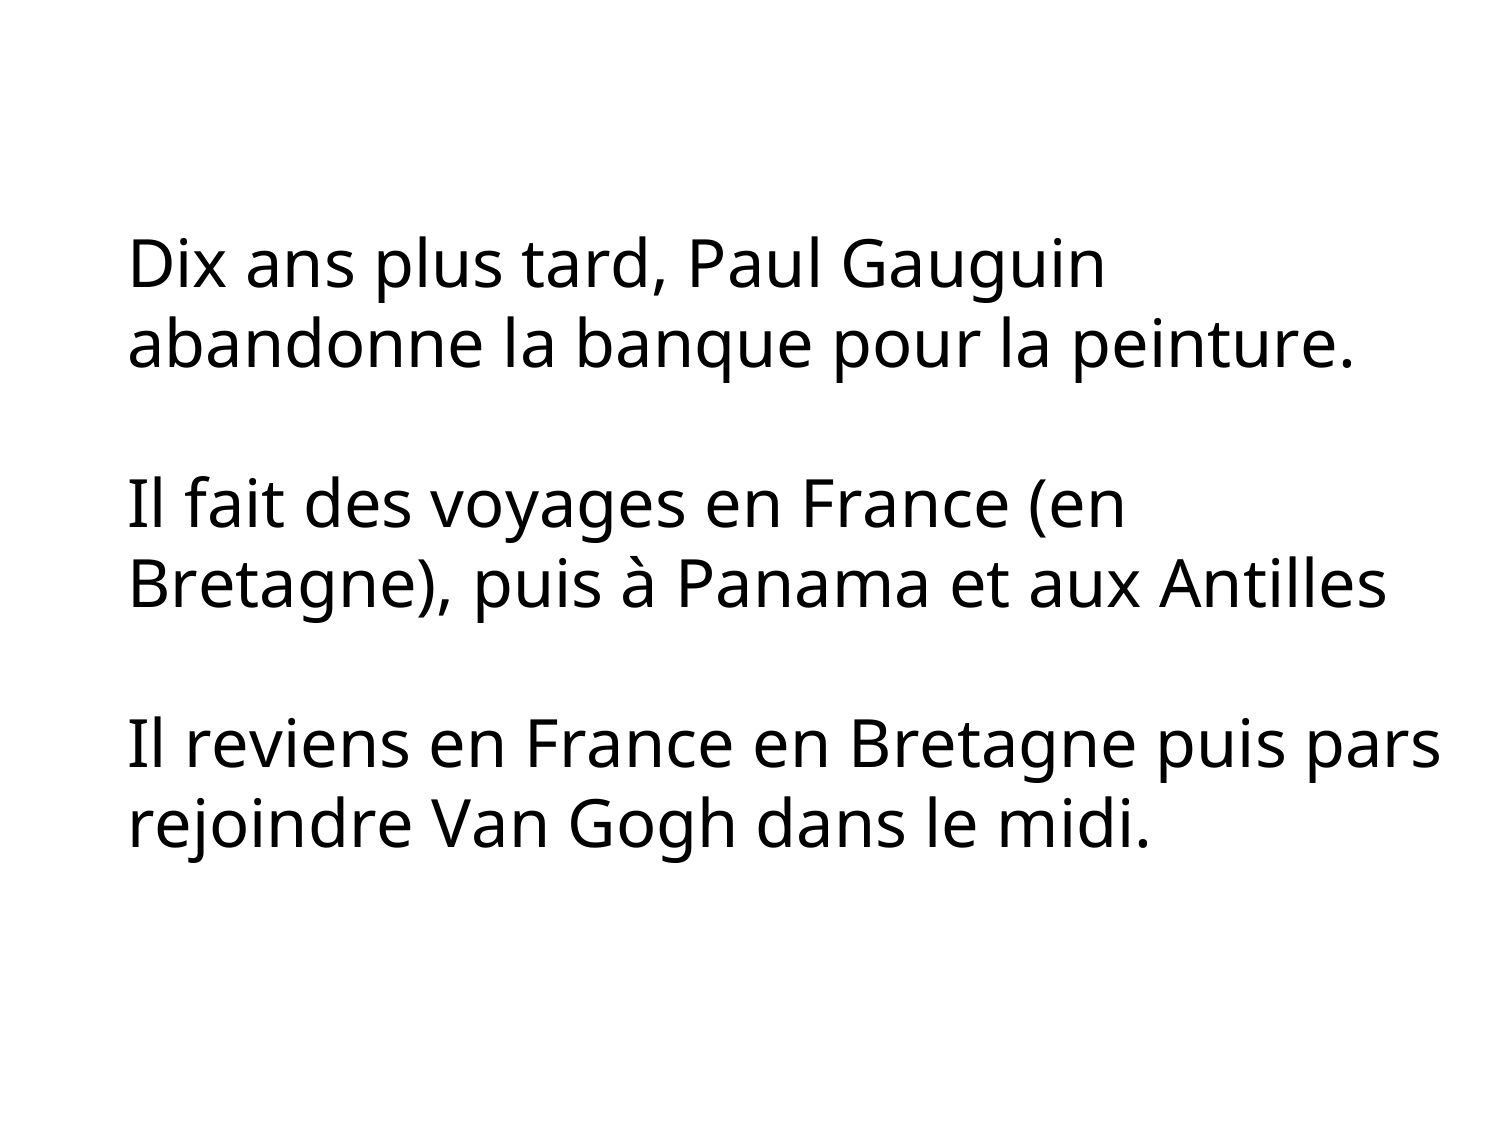

# Dix ans plus tard, Paul Gauguin abandonne la banque pour la peinture. Il fait des voyages en France (en Bretagne), puis à Panama et aux Antilles Il reviens en France en Bretagne puis pars rejoindre Van Gogh dans le midi.